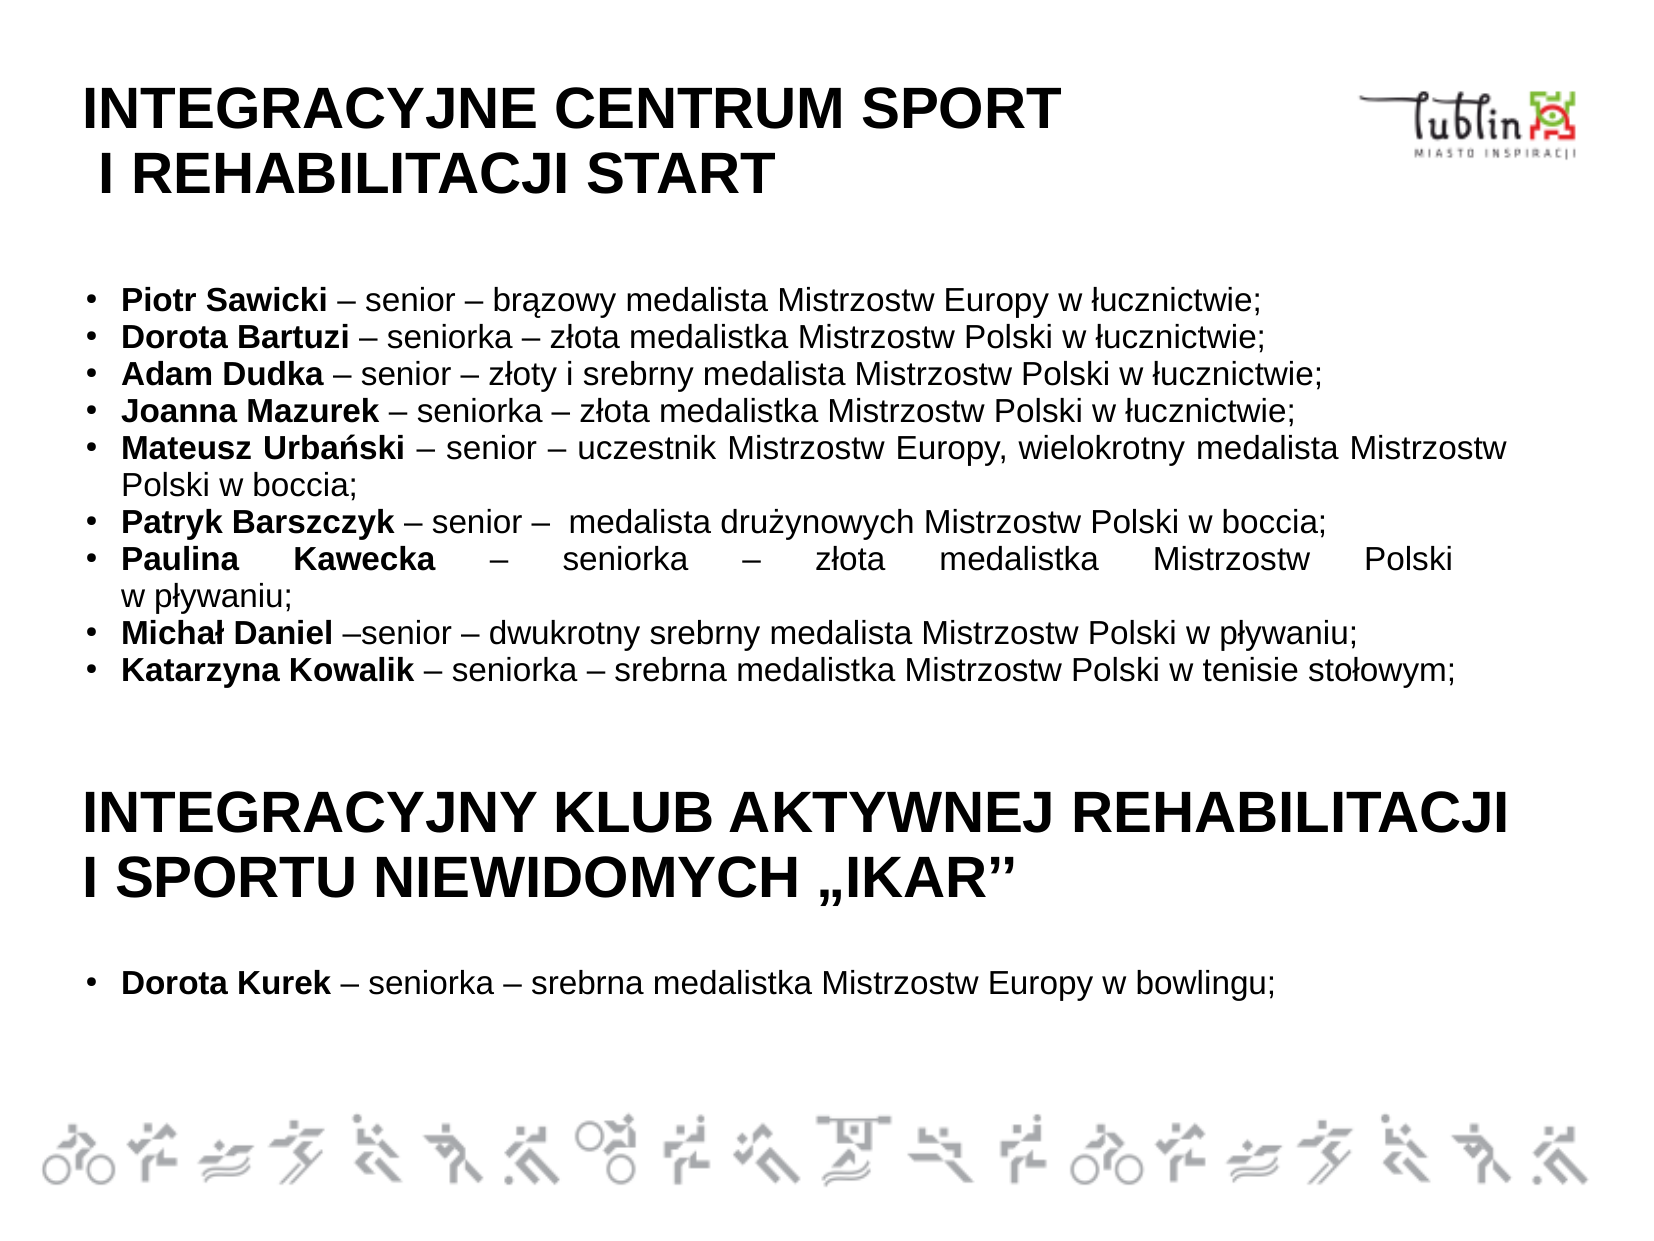

#
INTEGRACYJNE CENTRUM SPORT
 I REHABILITACJI START
Piotr Sawicki – senior – brązowy medalista Mistrzostw Europy w łucznictwie;
Dorota Bartuzi – seniorka – złota medalistka Mistrzostw Polski w łucznictwie;
Adam Dudka – senior – złoty i srebrny medalista Mistrzostw Polski w łucznictwie;
Joanna Mazurek – seniorka – złota medalistka Mistrzostw Polski w łucznictwie;
Mateusz Urbański – senior – uczestnik Mistrzostw Europy, wielokrotny medalista Mistrzostw Polski w boccia;
Patryk Barszczyk – senior – medalista drużynowych Mistrzostw Polski w boccia;
Paulina Kawecka – seniorka – złota medalistka Mistrzostw Polski
w pływaniu;
Michał Daniel –senior – dwukrotny srebrny medalista Mistrzostw Polski w pływaniu;
Katarzyna Kowalik – seniorka – srebrna medalistka Mistrzostw Polski w tenisie stołowym;
INTEGRACYJNY KLUB AKTYWNEJ REHABILITACJI I SPORTU NIEWIDOMYCH „IKAR’’
Dorota Kurek – seniorka – srebrna medalistka Mistrzostw Europy w bowlingu;